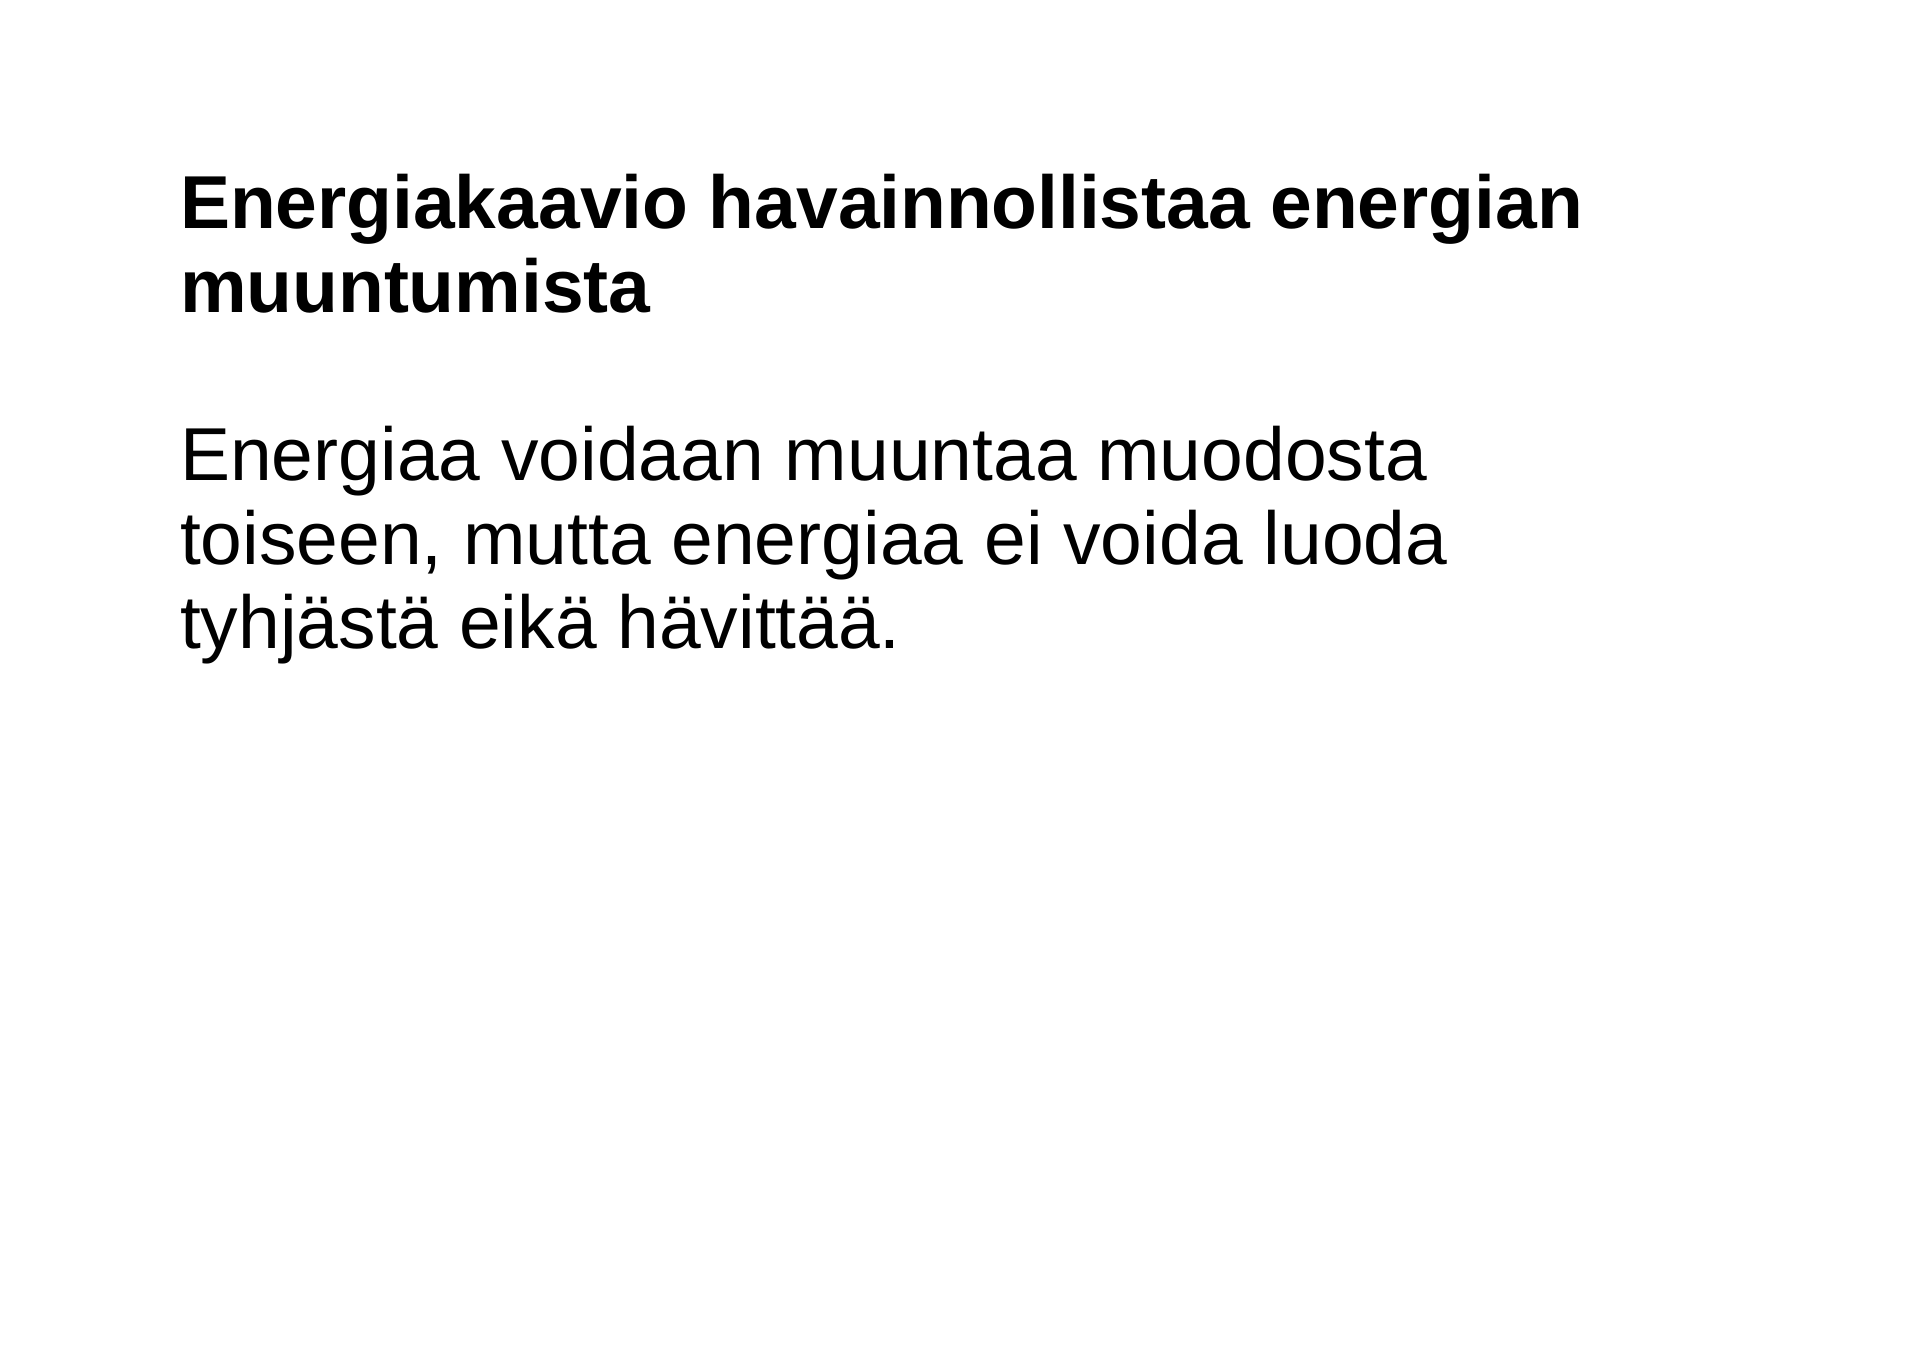

Energiakaavio havainnollistaa energian muuntumista
Energiaa voidaan muuntaa muodosta toiseen, mutta energiaa ei voida luoda tyhjästä eikä hävittää.